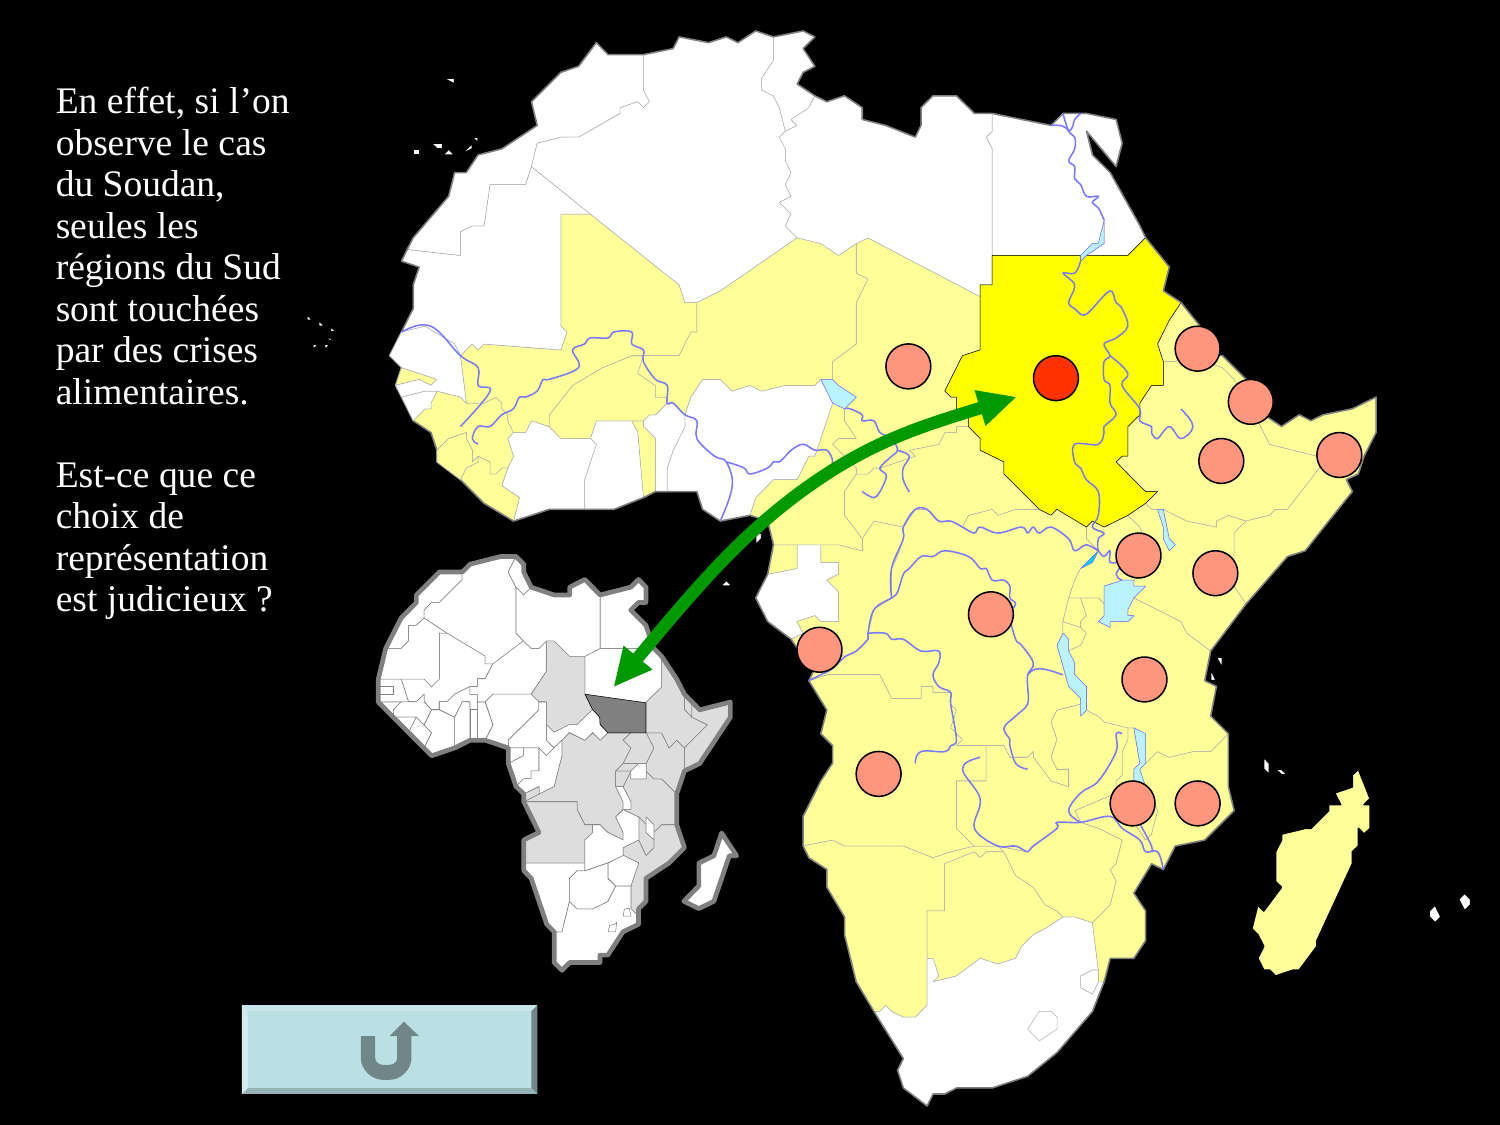

En effet, si l’on observe le cas du Soudan, seules les régions du Sud sont touchées par des crises alimentaires.
Est-ce que ce choix de représentation est judicieux ?
N
800 Km